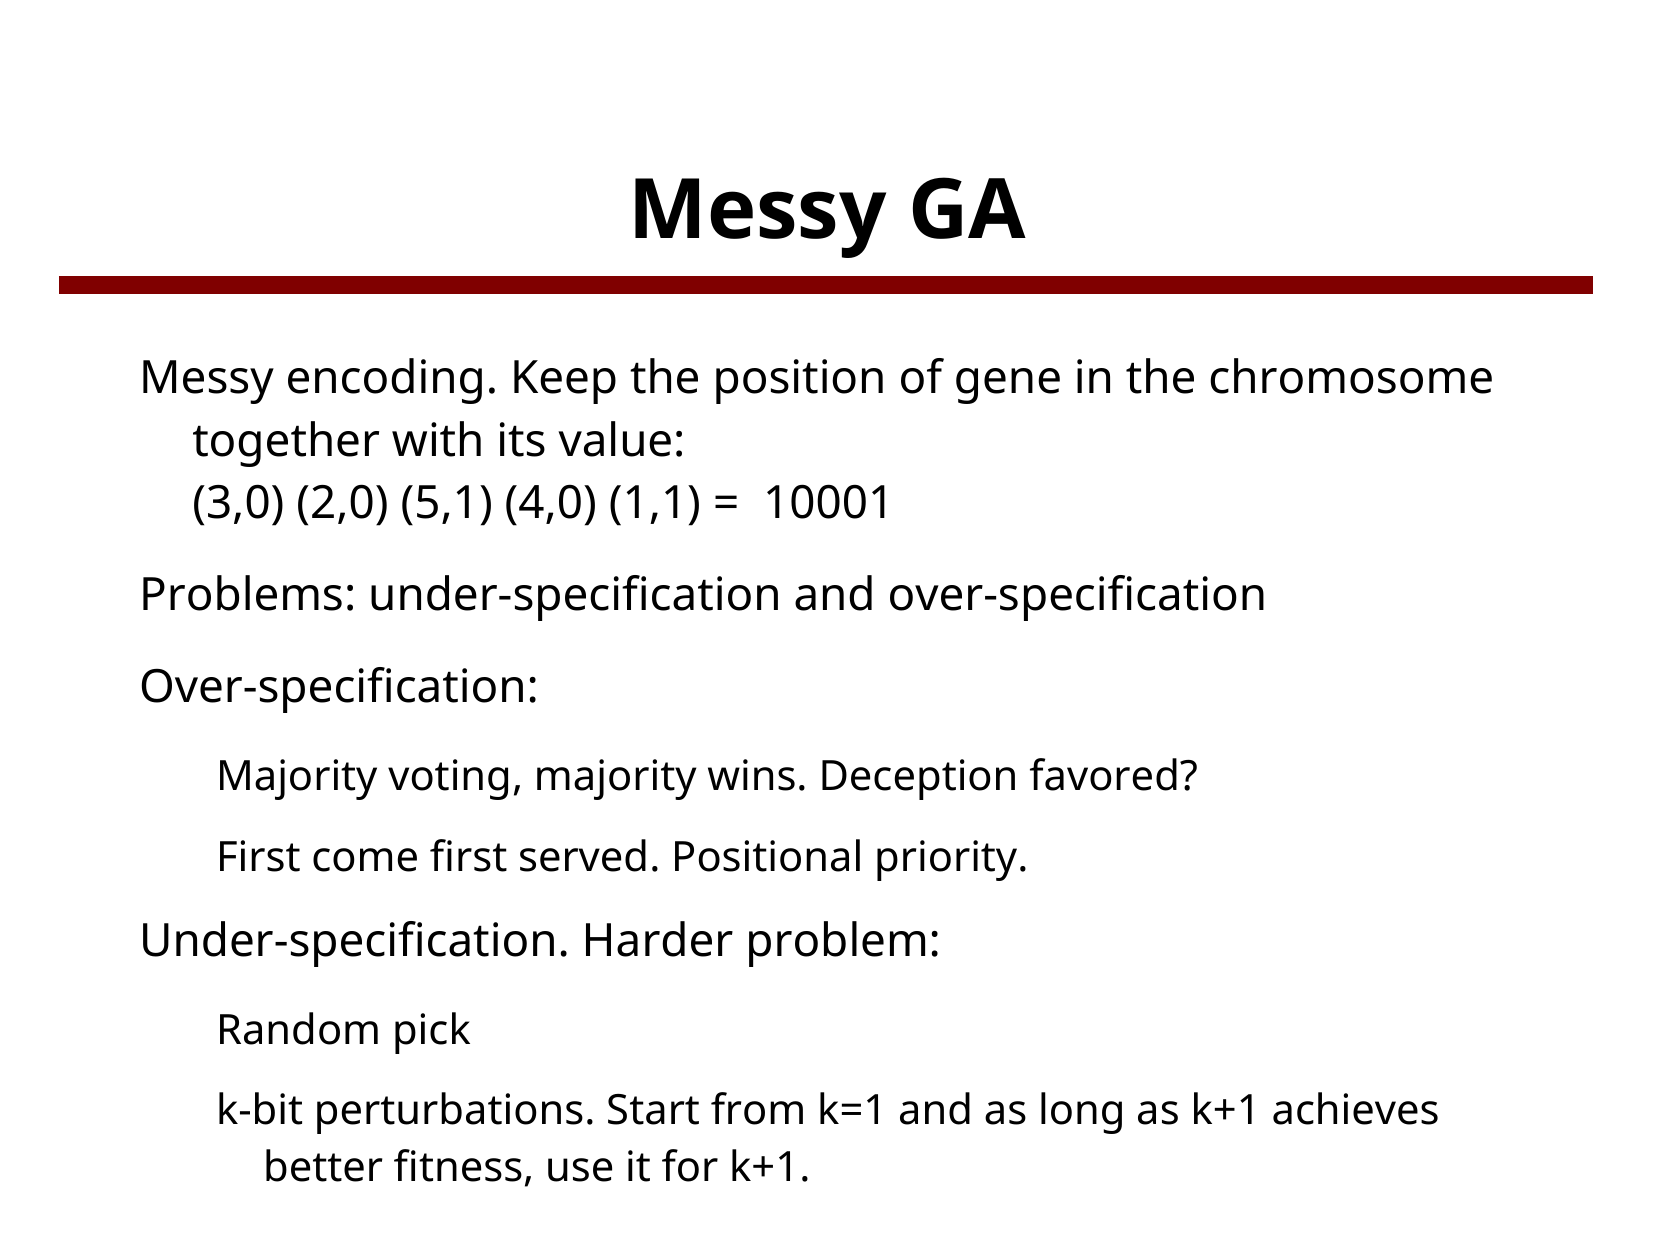

# Messy GA
Messy encoding. Keep the position of gene in the chromosome together with its value:
(3,0) (2,0) (5,1) (4,0) (1,1) = 10001
Problems: under-specification and over-specification
Over-specification:
Majority voting, majority wins. Deception favored?
First come first served. Positional priority.
Under-specification. Harder problem:
Random pick
k-bit perturbations. Start from k=1 and as long as k+1 achieves better fitness, use it for k+1.